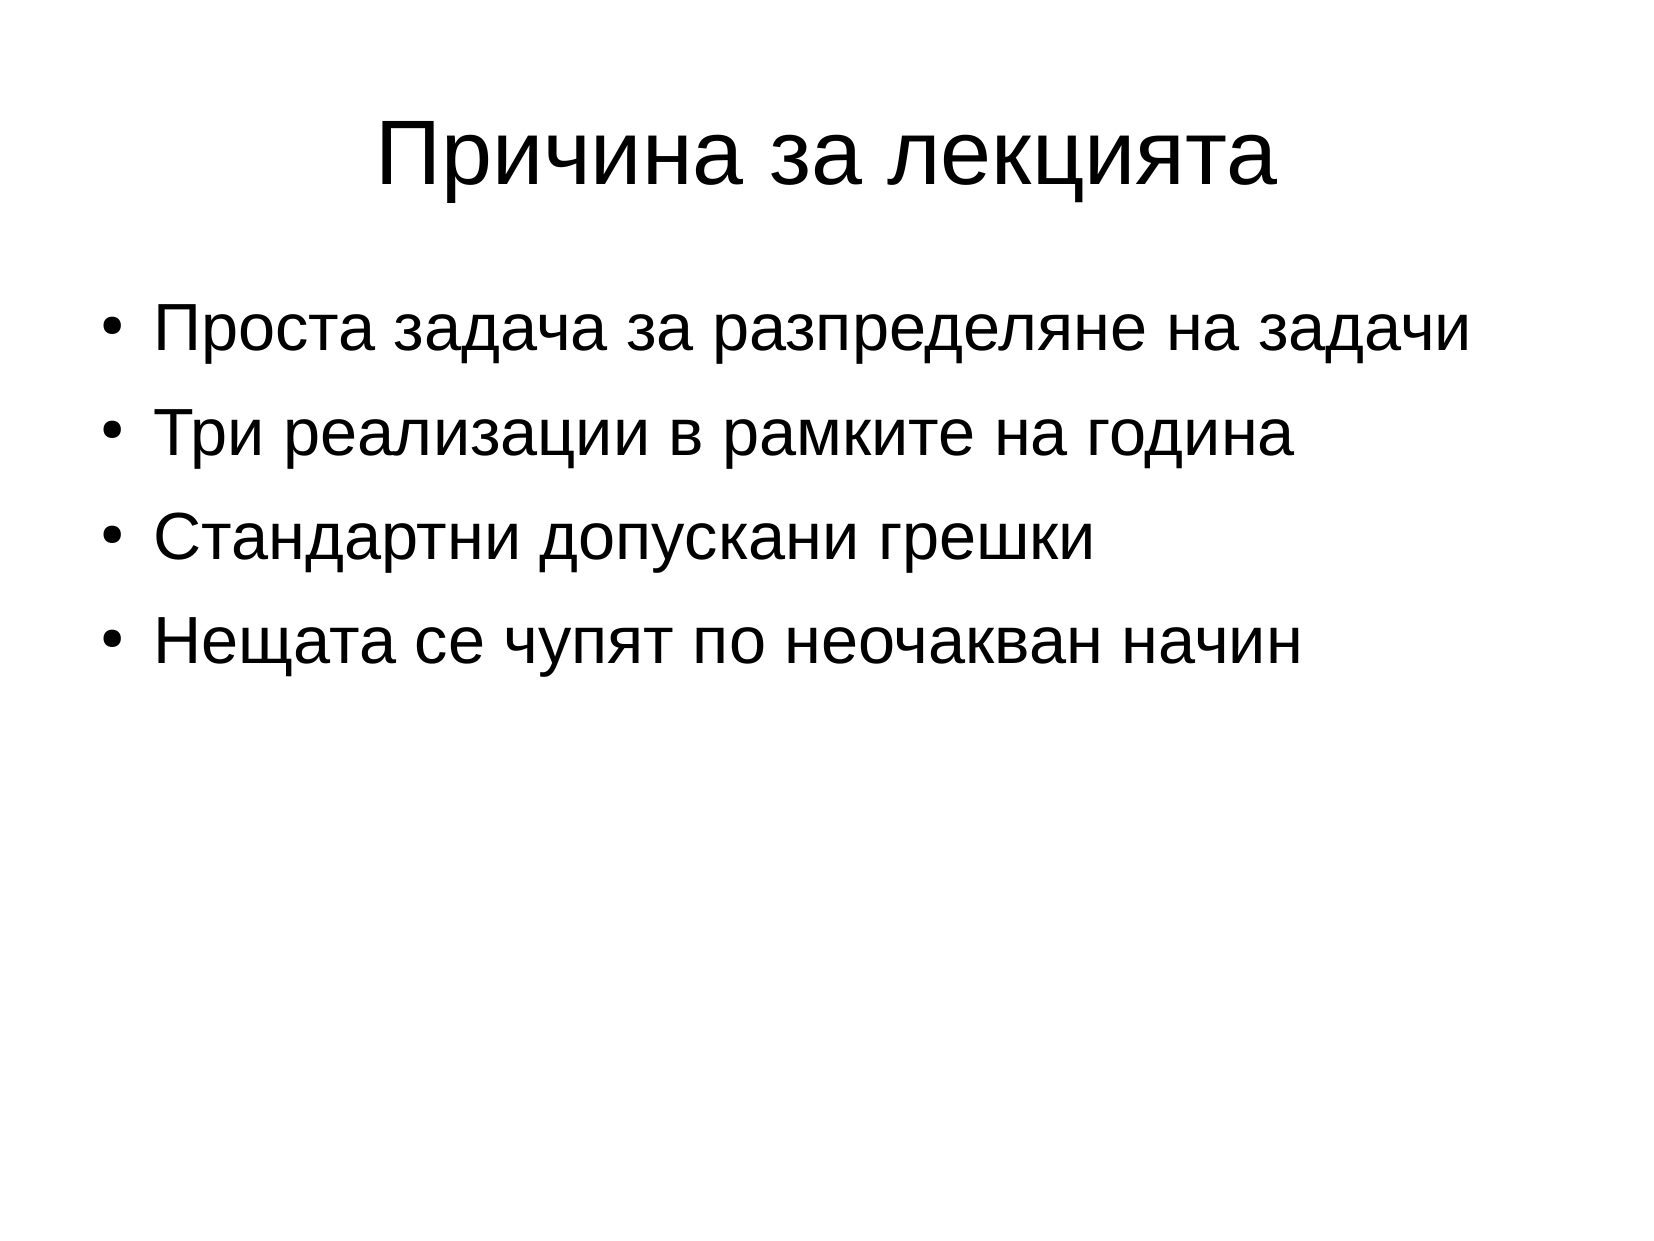

# Причина за лекцията
Проста задача за разпределяне на задачи
Три реализации в рамките на година
Стандартни допускани грешки
Нещата се чупят по неочакван начин